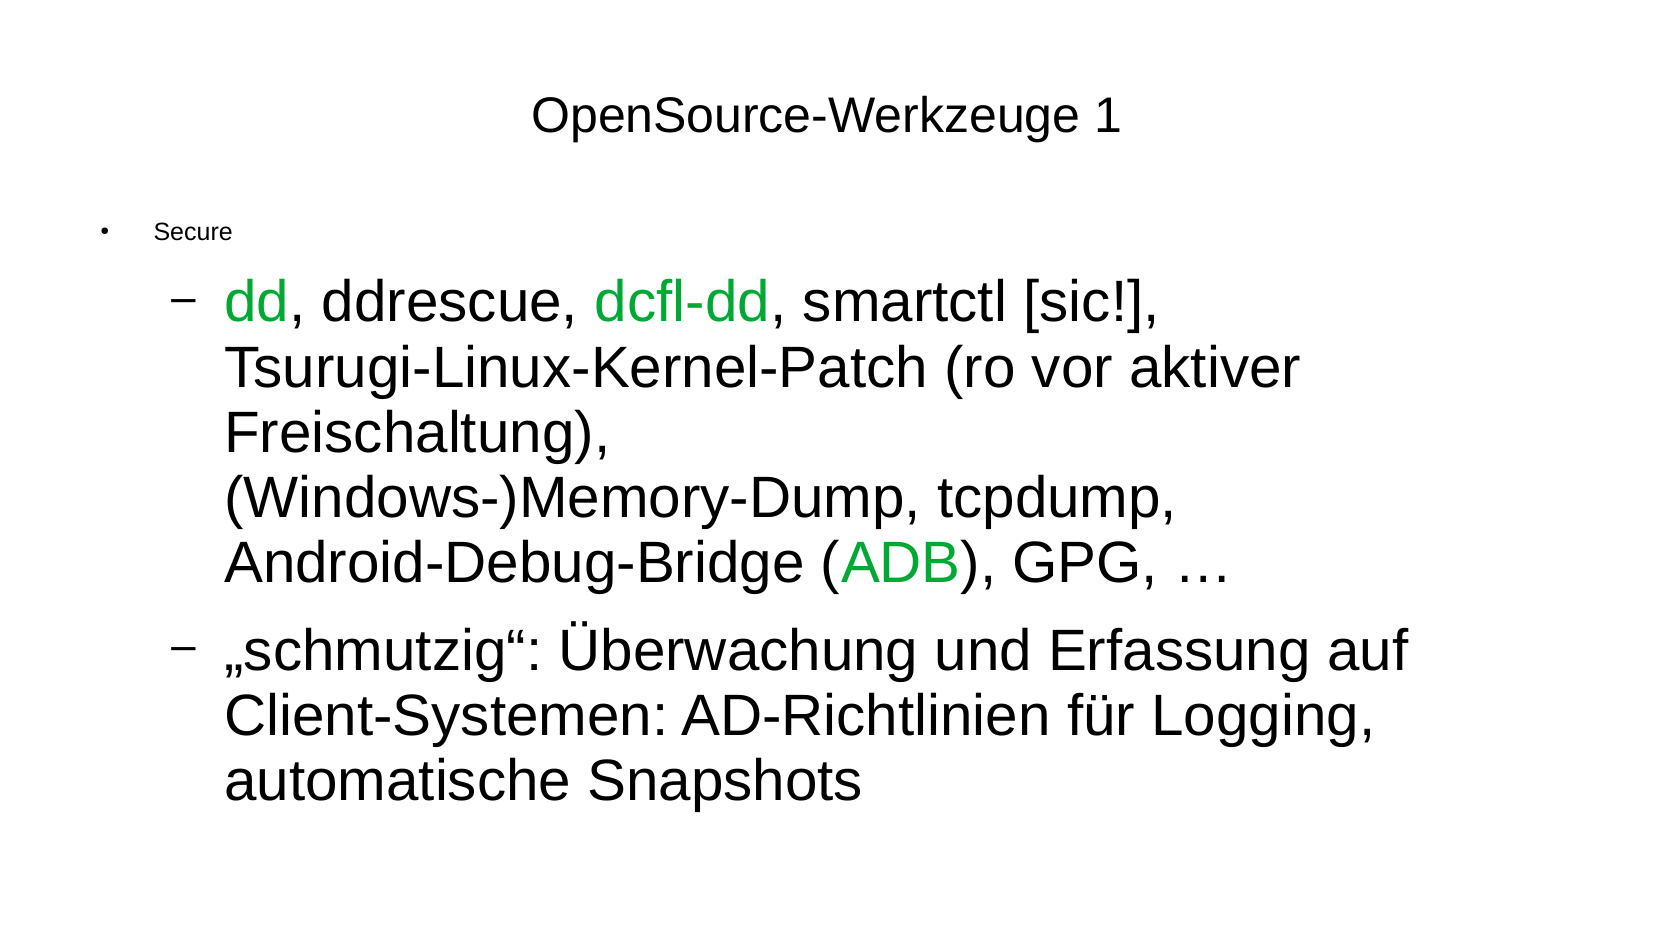

# OpenSource-Werkzeuge 1
Secure
dd, ddrescue, dcfl-dd, smartctl [sic!],
Tsurugi-Linux-Kernel-Patch (ro vor aktiver Freischaltung),
(Windows-)Memory-Dump, tcpdump,
Android-Debug-Bridge (ADB), GPG, …
„schmutzig“: Überwachung und Erfassung auf Client-Systemen: AD-Richtlinien für Logging, automatische Snapshots